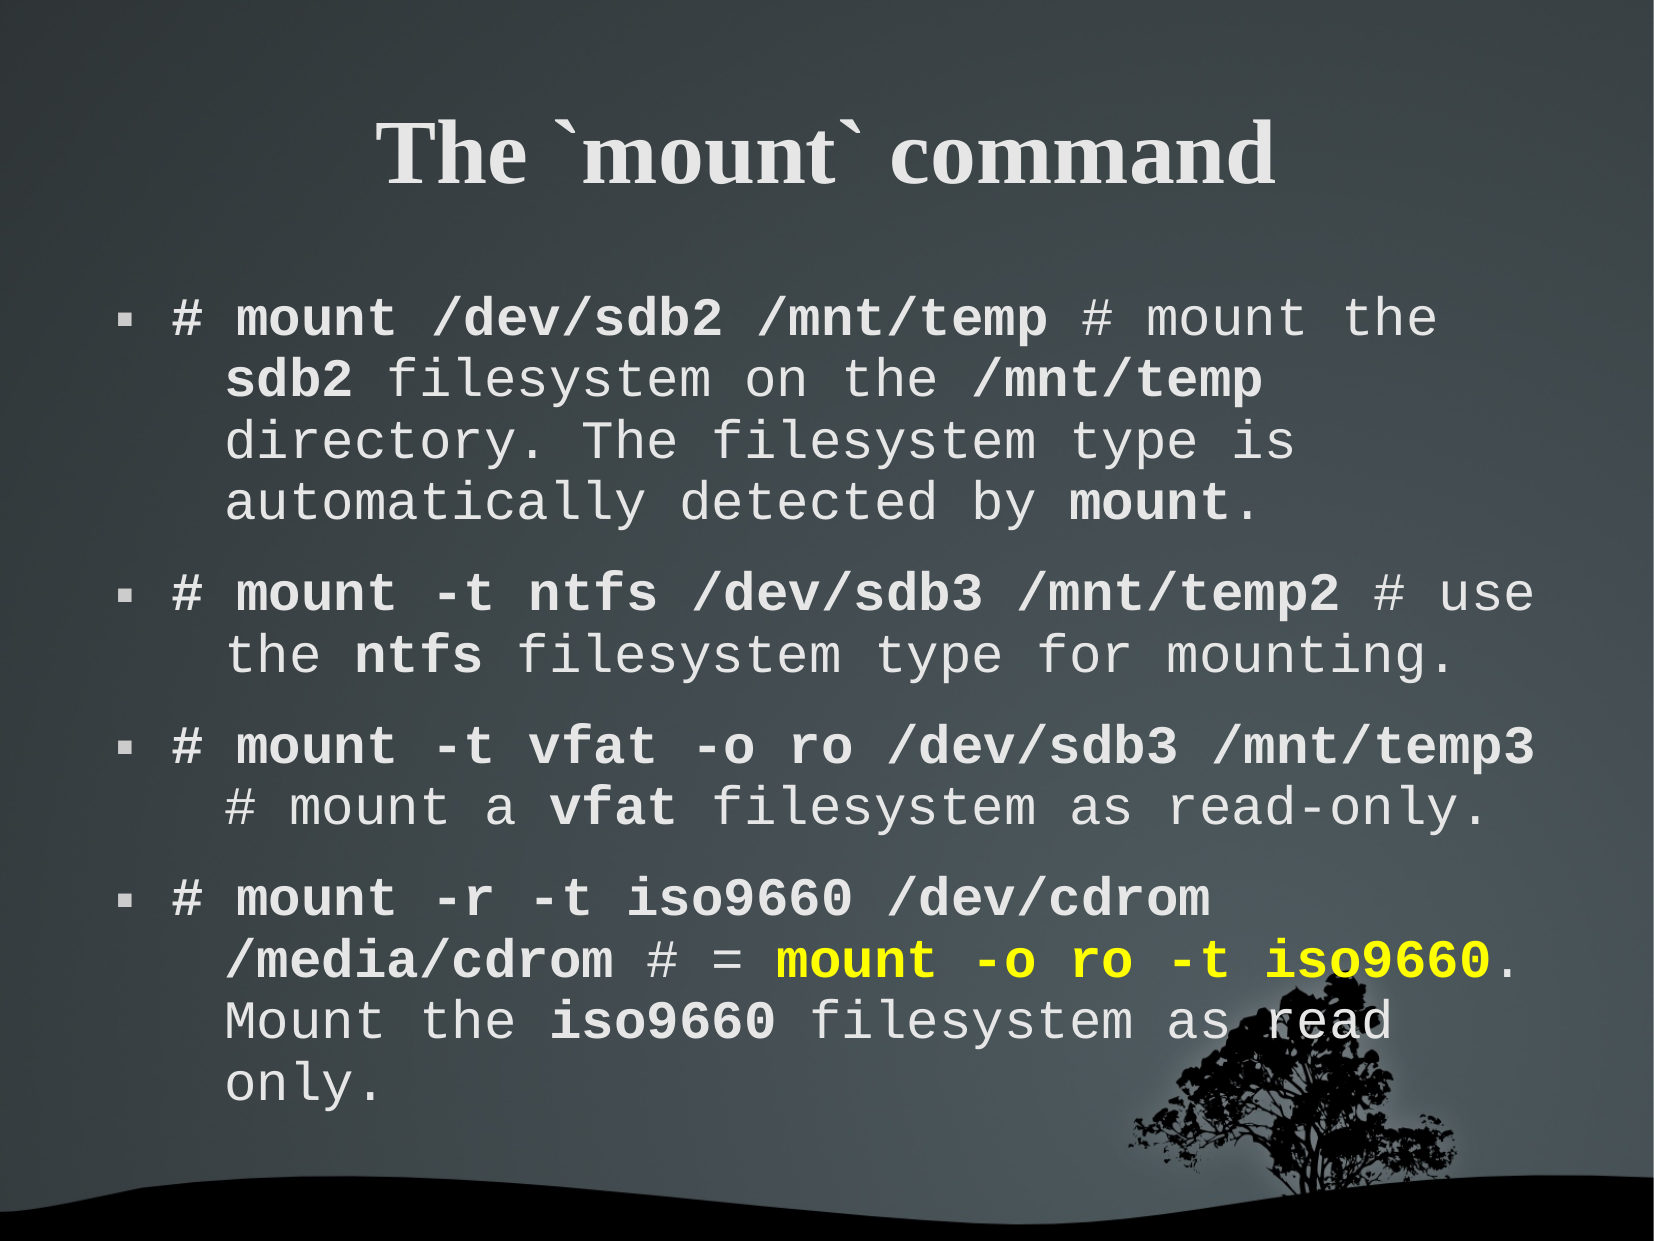

The `mount` command
# # mount /dev/sdb2 /mnt/temp # mount the sdb2 filesystem on the /mnt/temp directory. The filesystem type is automatically detected by mount.
# mount -t ntfs /dev/sdb3 /mnt/temp2 # use the ntfs filesystem type for mounting.
# mount -t vfat -o ro /dev/sdb3 /mnt/temp3 # mount a vfat filesystem as read-only.
# mount -r -t iso9660 /dev/cdrom /media/cdrom # = mount -o ro -t iso9660. Mount the iso9660 filesystem as read only.